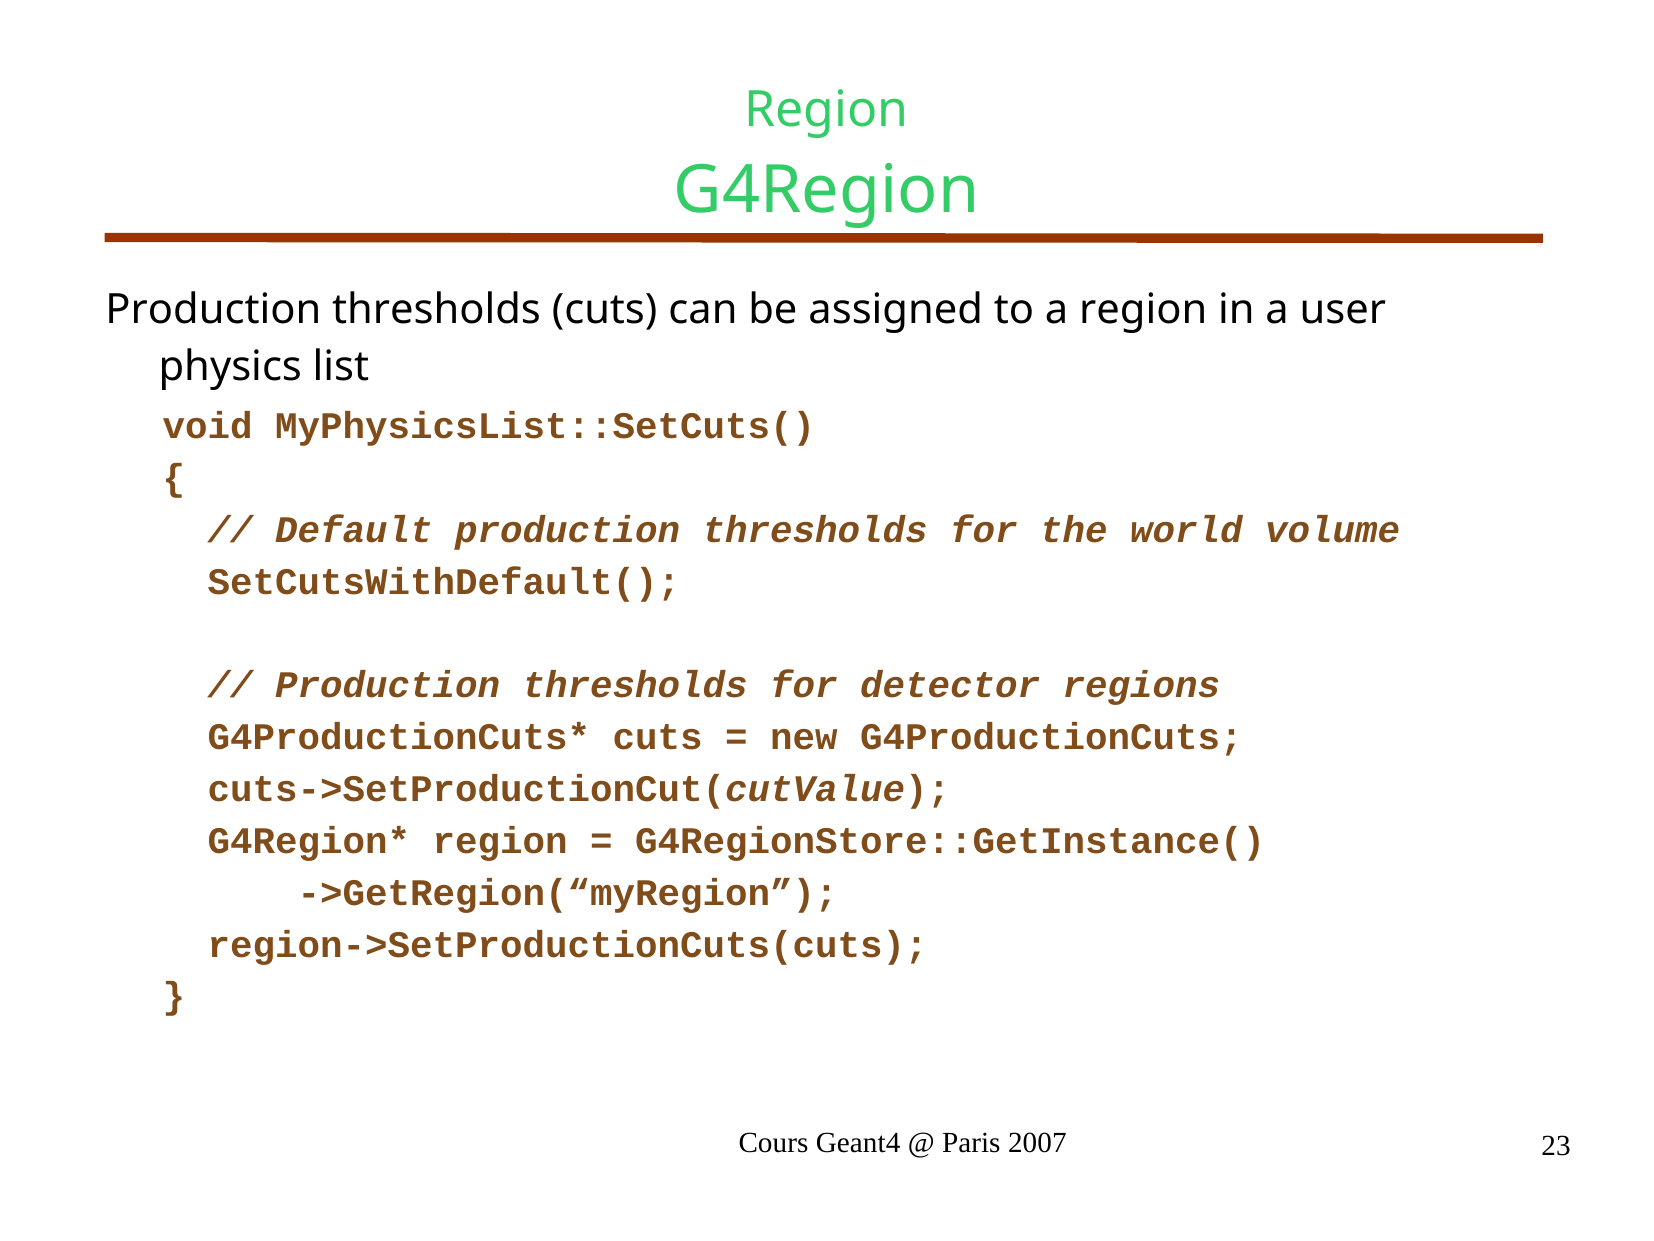

# Region G4Region
Production thresholds (cuts) can be assigned to a region in a user physics list
void MyPhysicsList::SetCuts()
{
 // Default production thresholds for the world volume
 SetCutsWithDefault();
 // Production thresholds for detector regions
 G4ProductionCuts* cuts = new G4ProductionCuts;
 cuts->SetProductionCut(cutValue);
 G4Region* region = G4RegionStore::GetInstance()
 ->GetRegion(“myRegion”);
 region->SetProductionCuts(cuts);
}
Cours Geant4 @ Paris 2007
23